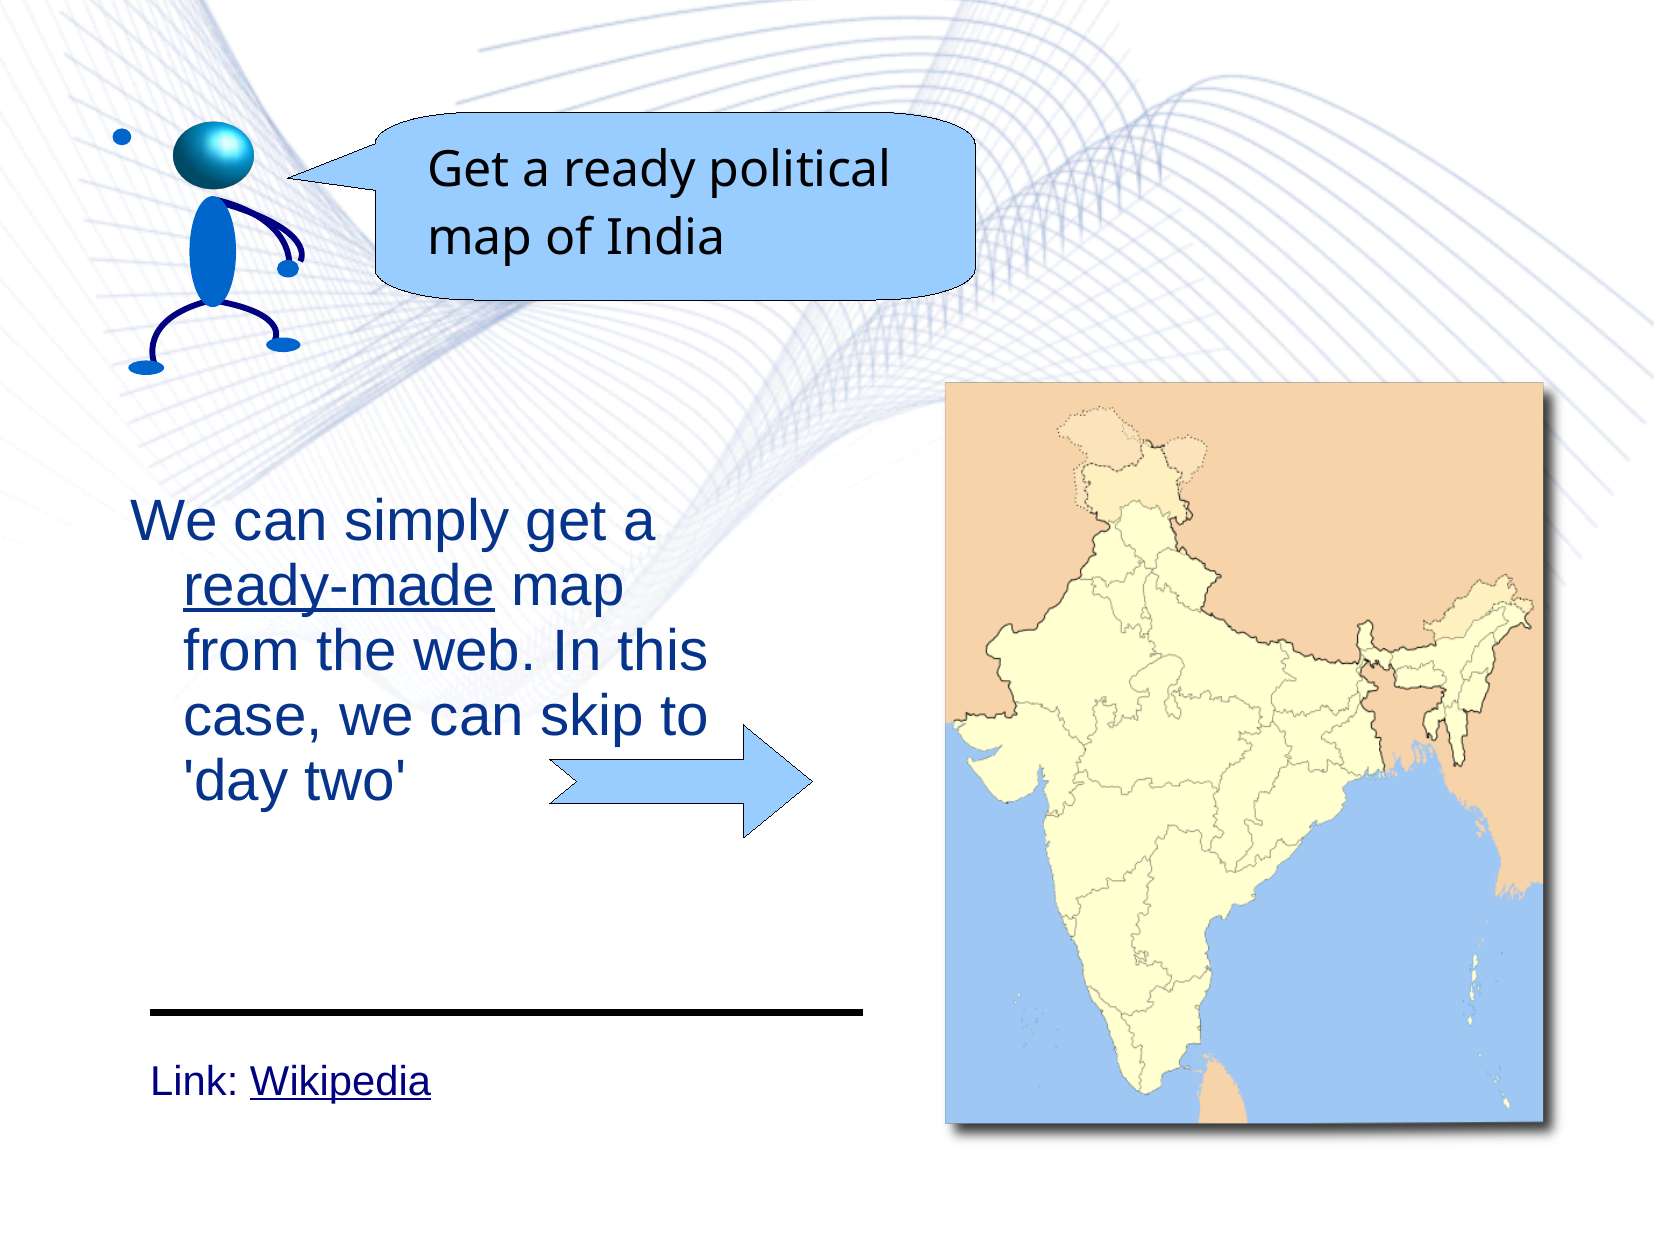

Get a ready political map of India
# We can simply get a ready-made map from the web. In this case, we can skip to 'day two'
 Link: Wikipedia